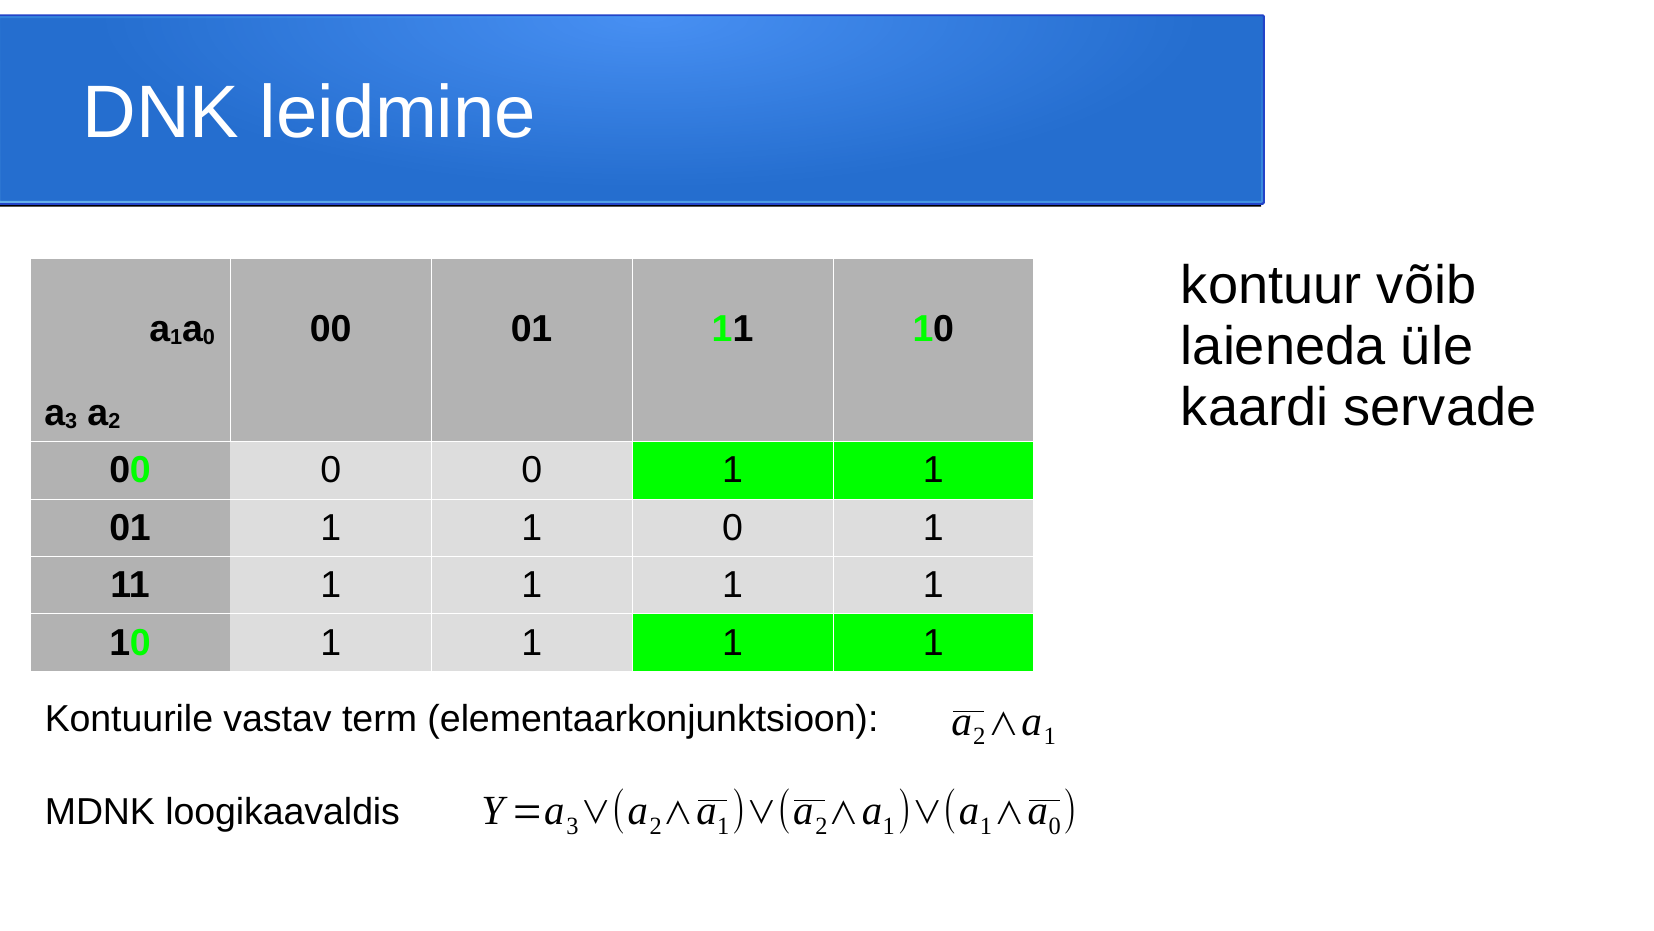

# DNK leidmine
kontuur võib laieneda üle kaardi servade
| a1a0 a3 a2 | 00 | 01 | 11 | 10 |
| --- | --- | --- | --- | --- |
| 00 | 0 | 0 | 1 | 1 |
| 01 | 1 | 1 | 0 | 1 |
| 11 | 1 | 1 | 1 | 1 |
| 10 | 1 | 1 | 1 | 1 |
Kontuurile vastav term (elementaarkonjunktsioon):
MDNK loogikaavaldis